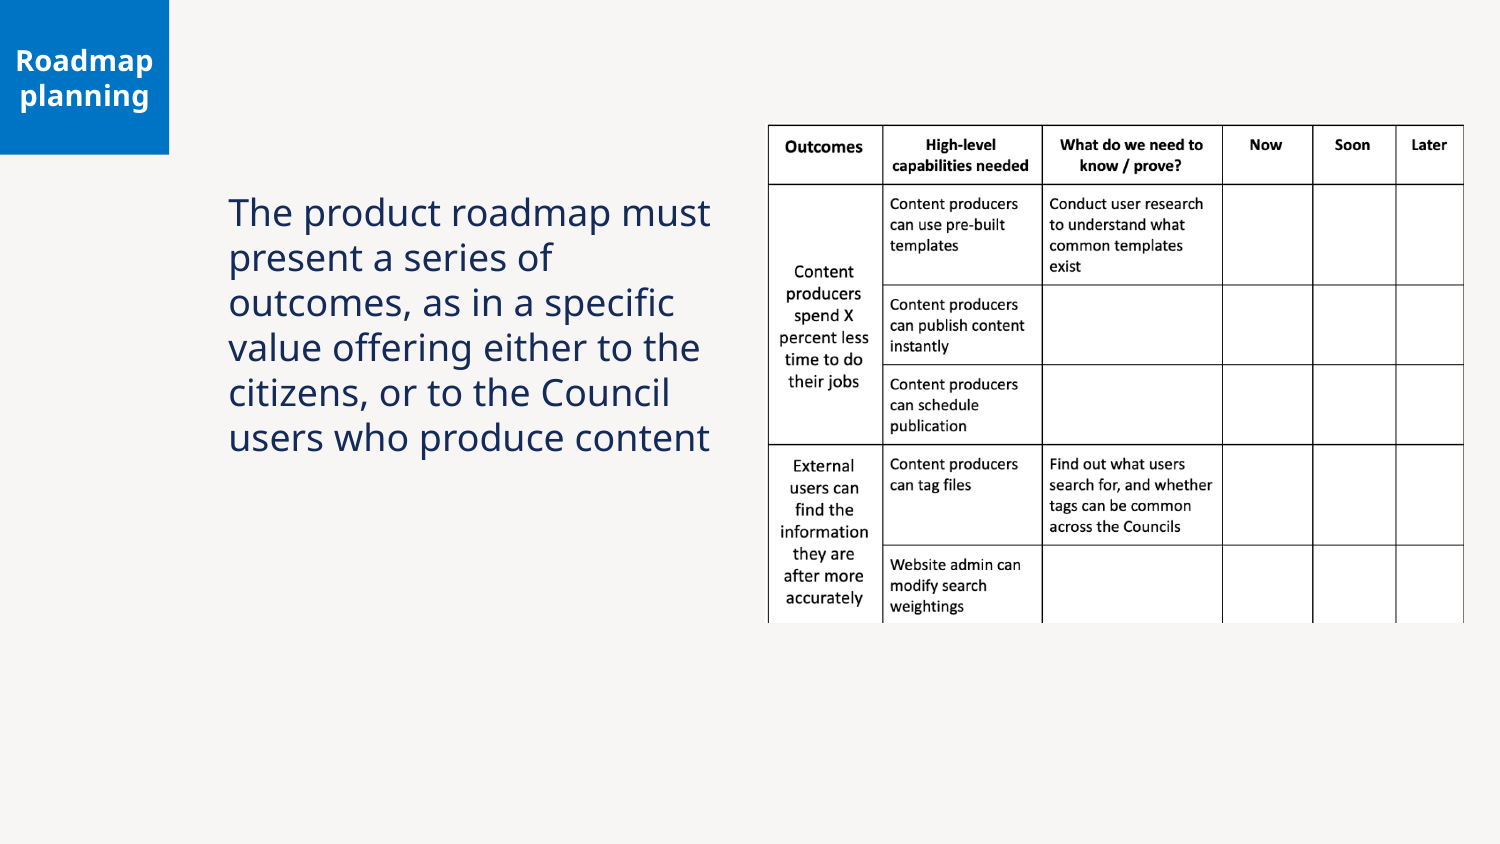

Roadmap planning
# The product roadmap must present a series of outcomes, as in a specific value offering either to the citizens, or to the Council users who produce content